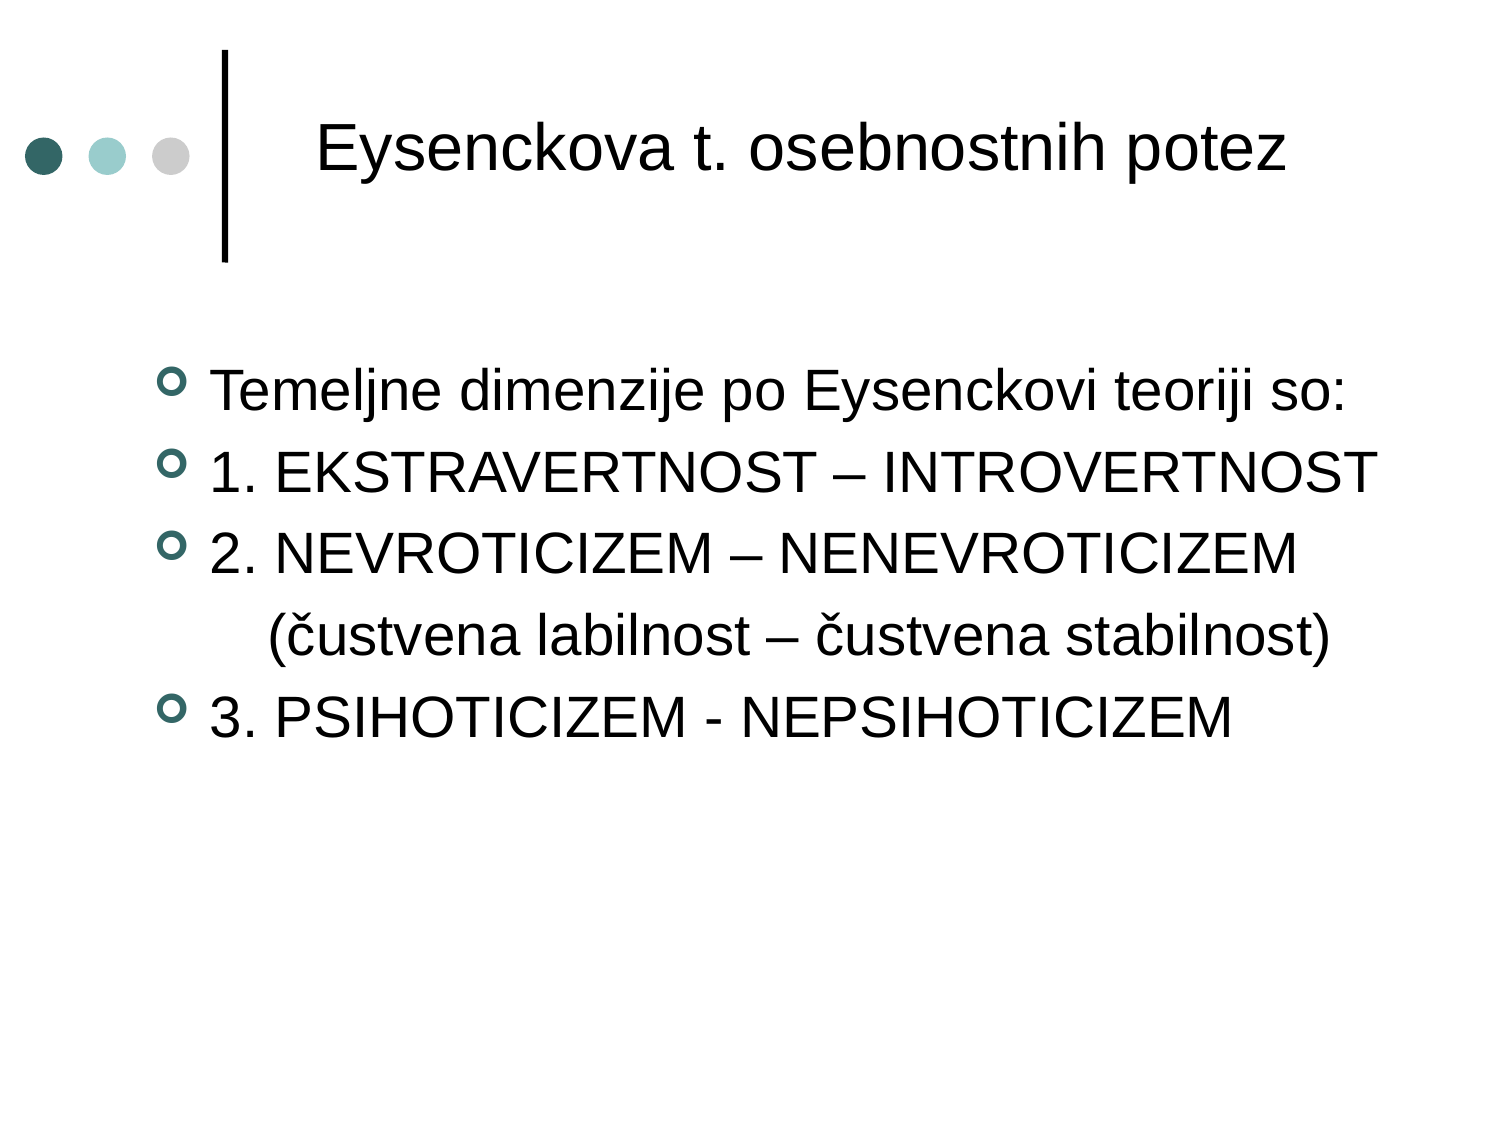

# Eysenckova t. osebnostnih potez
Temeljne dimenzije po Eysenckovi teoriji so:
1. EKSTRAVERTNOST – INTROVERTNOST
2. NEVROTICIZEM – NENEVROTICIZEM
 (čustvena labilnost – čustvena stabilnost)
3. PSIHOTICIZEM - NEPSIHOTICIZEM